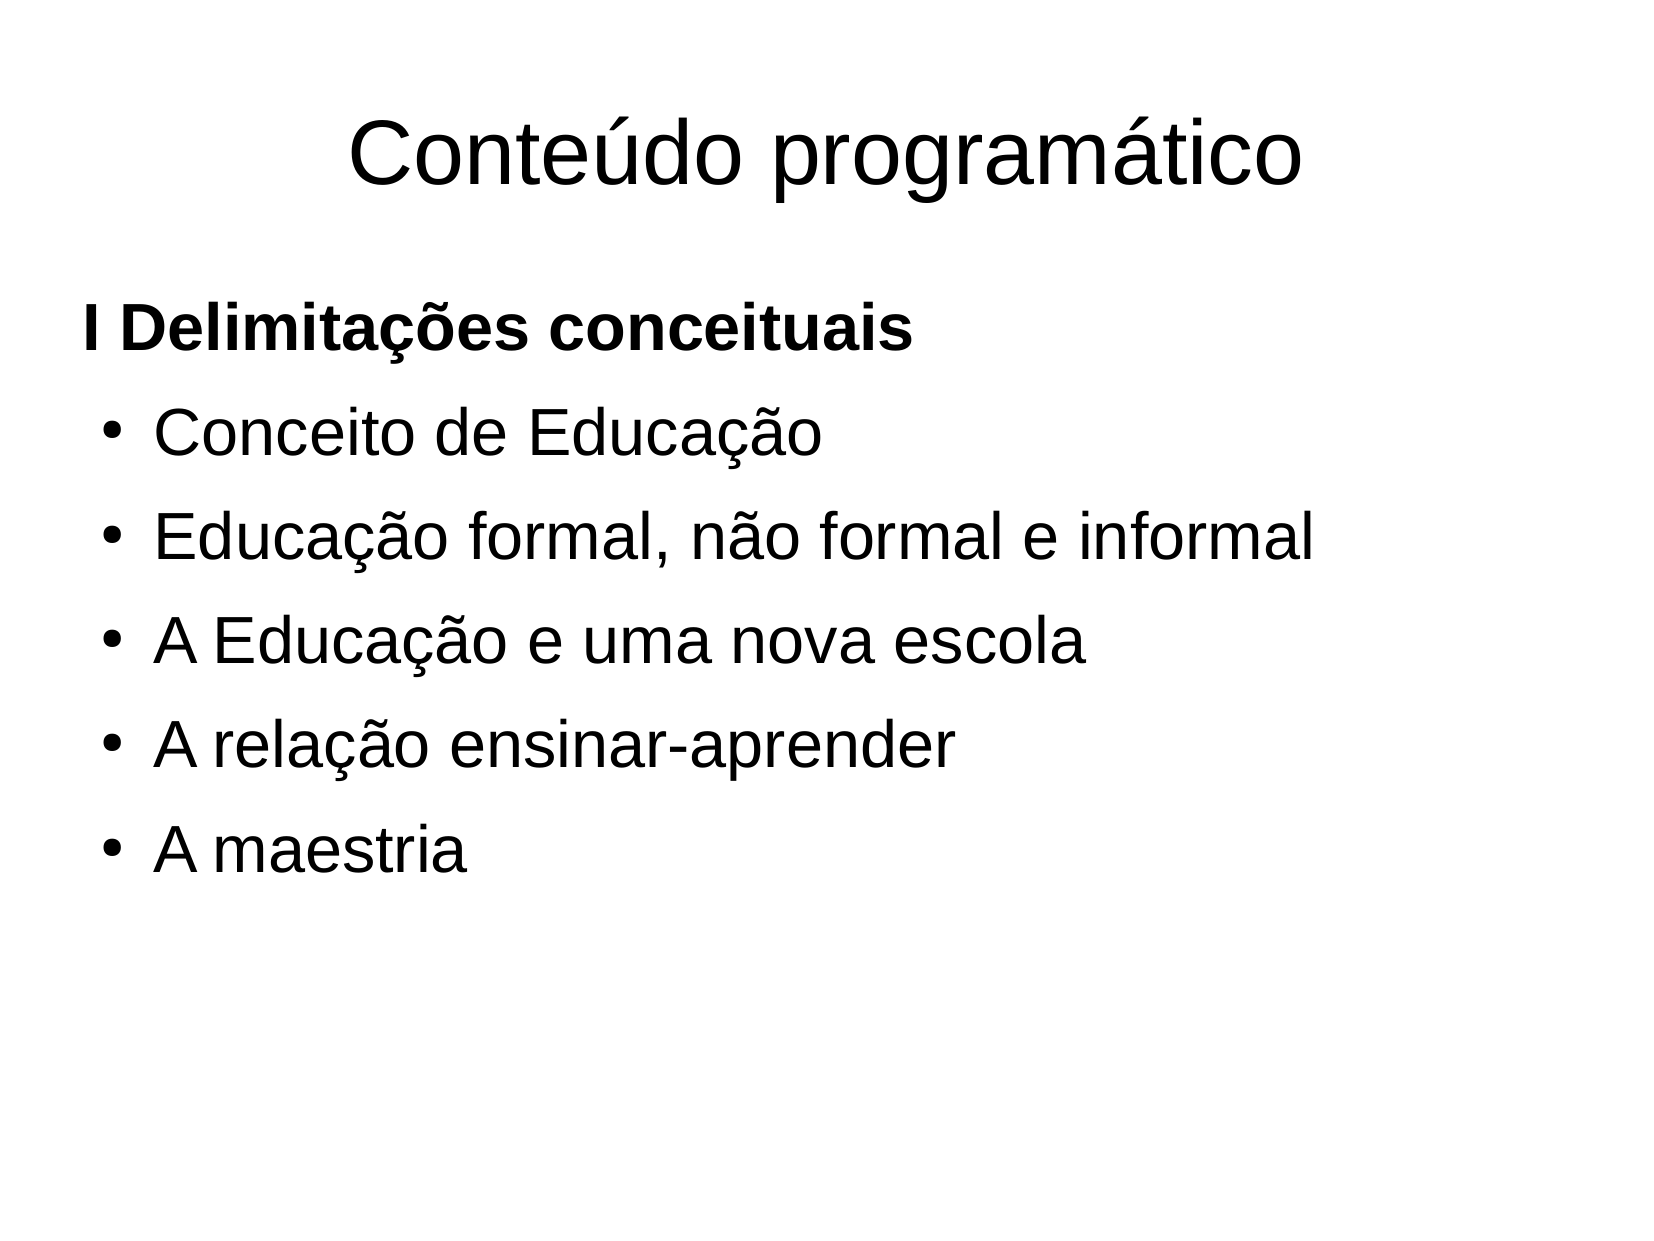

# Conteúdo programático
I Delimitações conceituais
Conceito de Educação
Educação formal, não formal e informal
A Educação e uma nova escola
A relação ensinar-aprender
A maestria